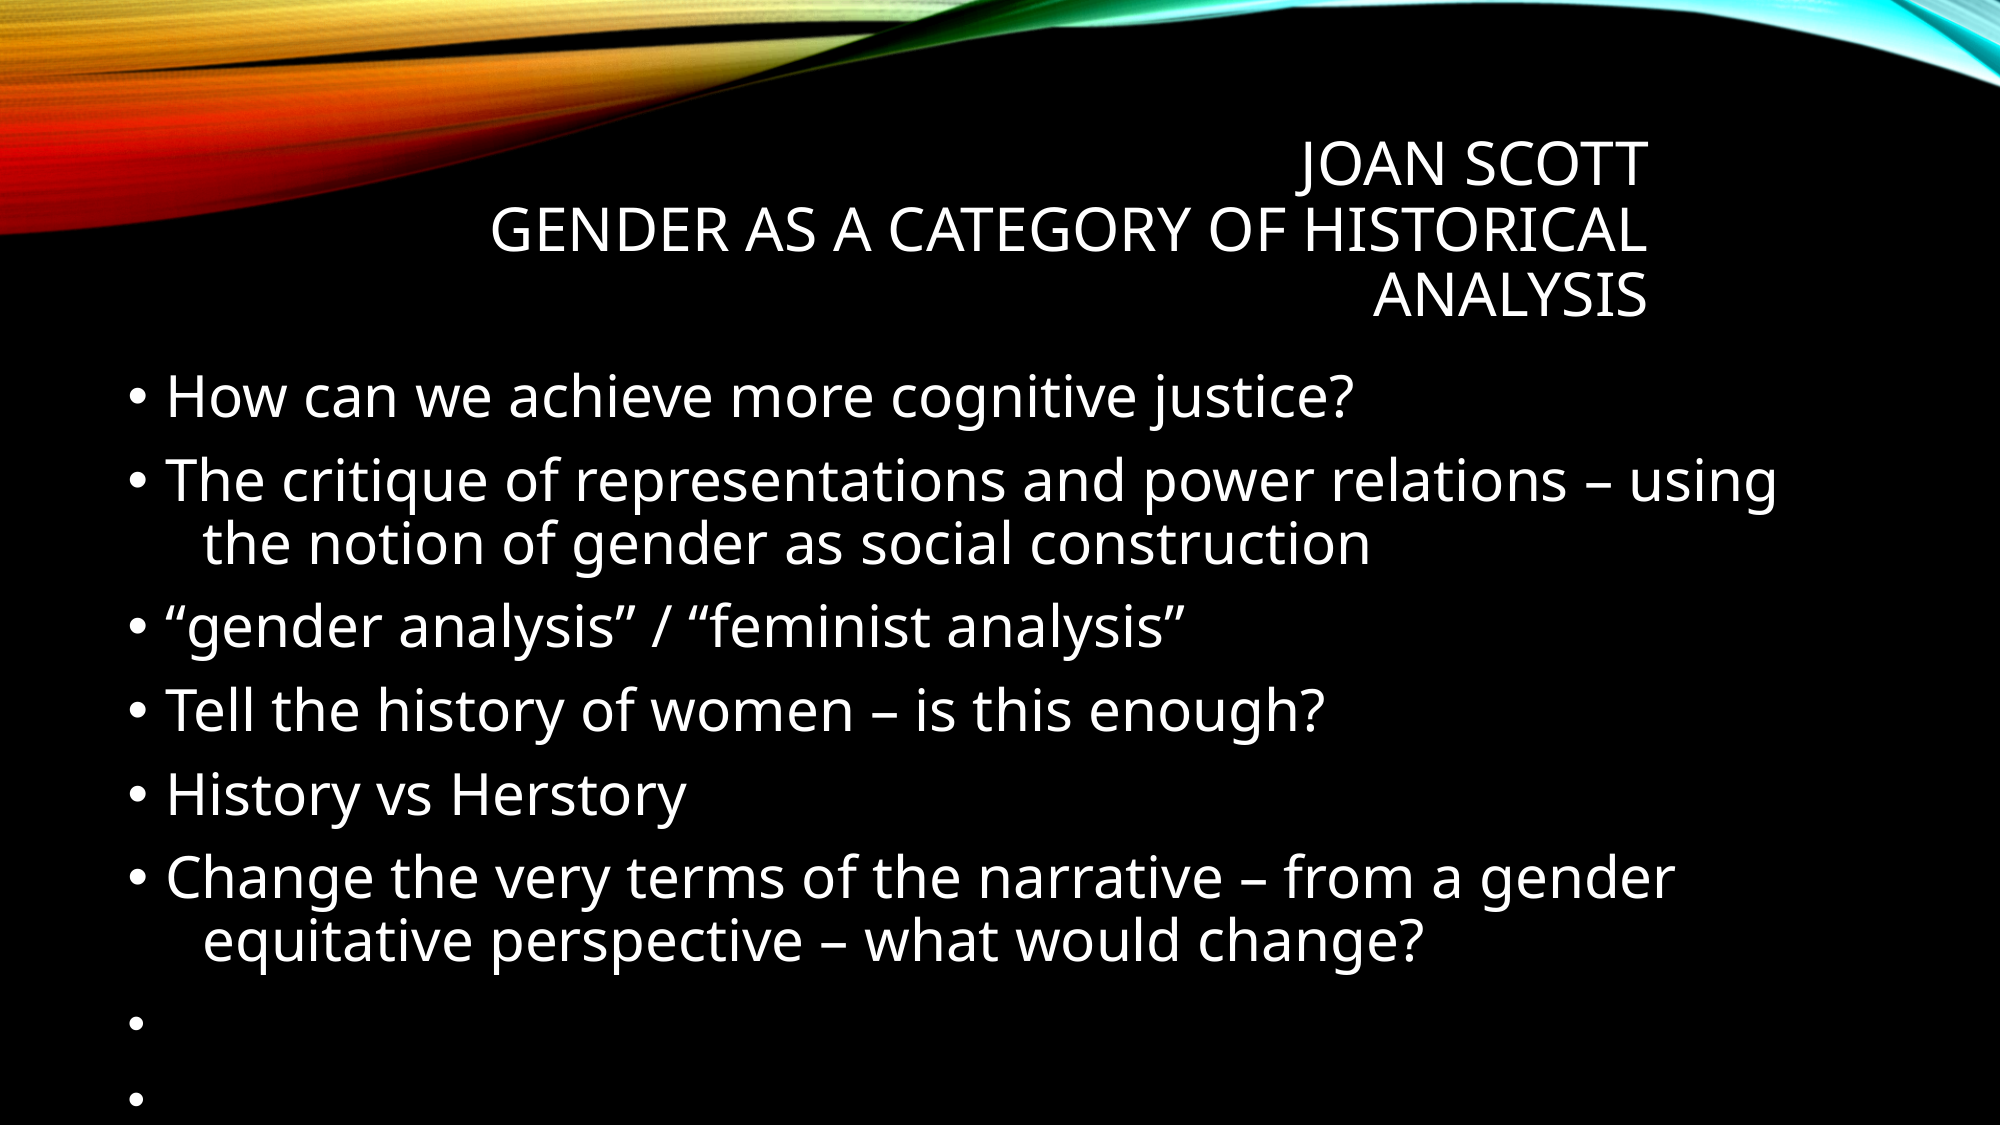

# Joan Scott Gender as a category of historical analysis
How can we achieve more cognitive justice?
The critique of representations and power relations – using the notion of gender as social construction
“gender analysis” / “feminist analysis”
Tell the history of women – is this enough?
History vs Herstory
Change the very terms of the narrative – from a gender equitative perspective – what would change?